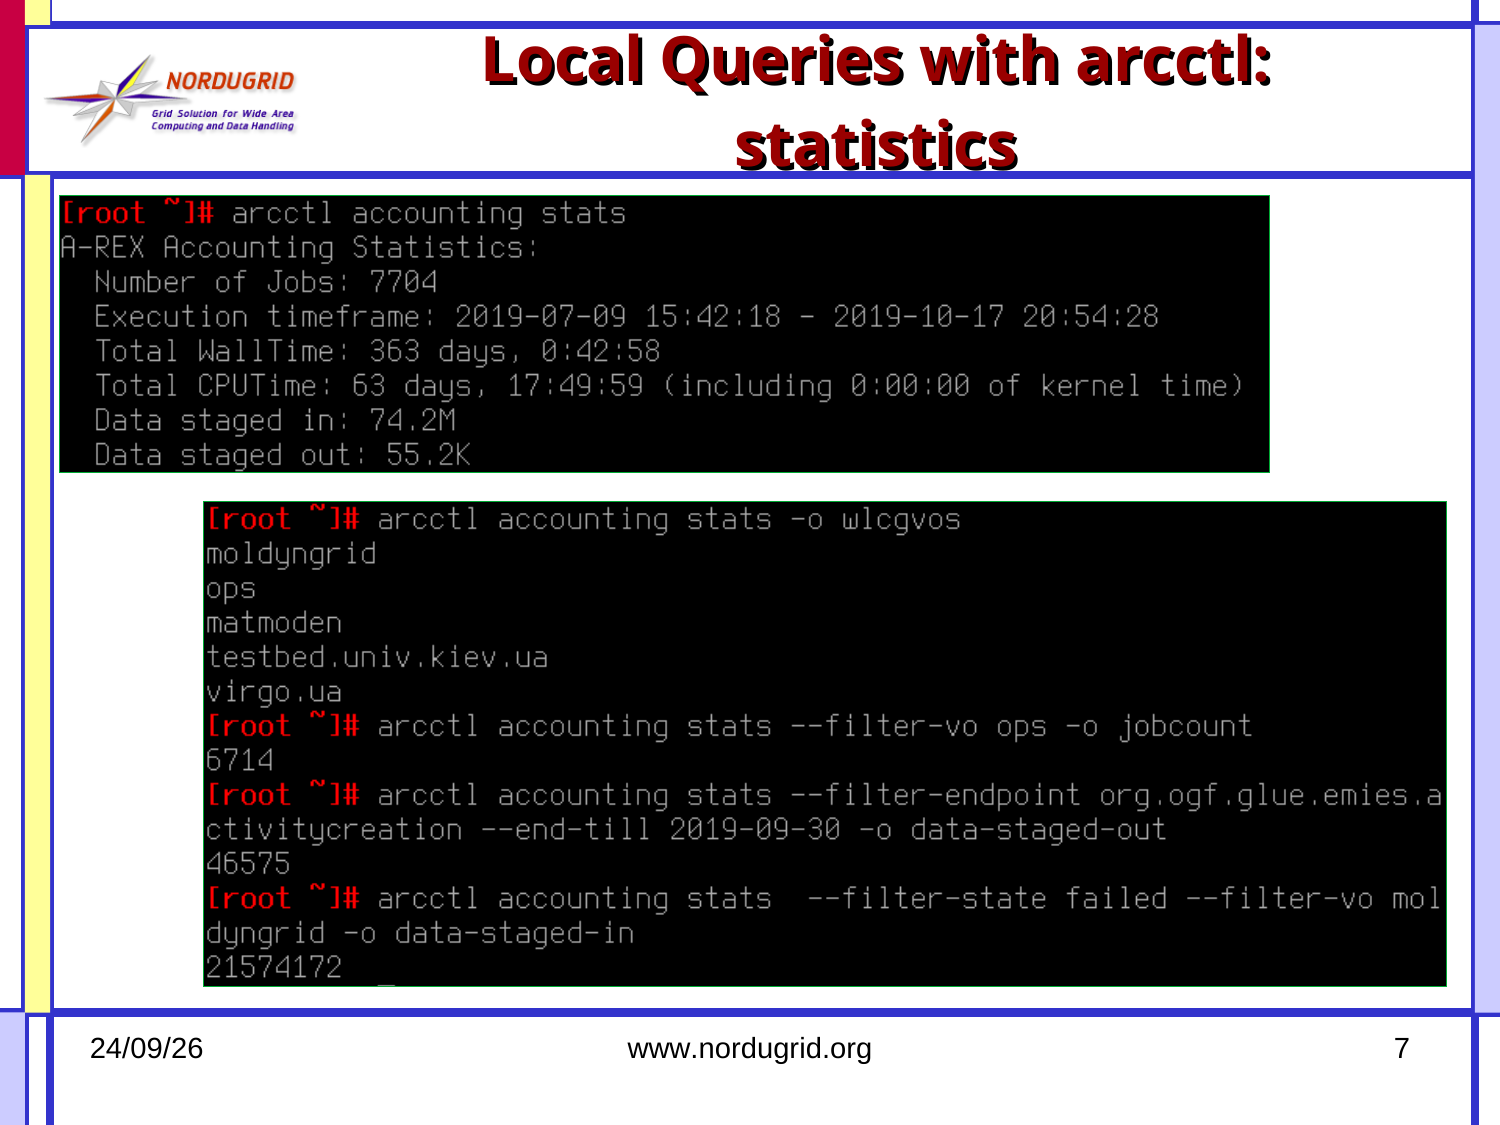

# Local Queries with arcctl: statistics
www.nordugrid.org
7